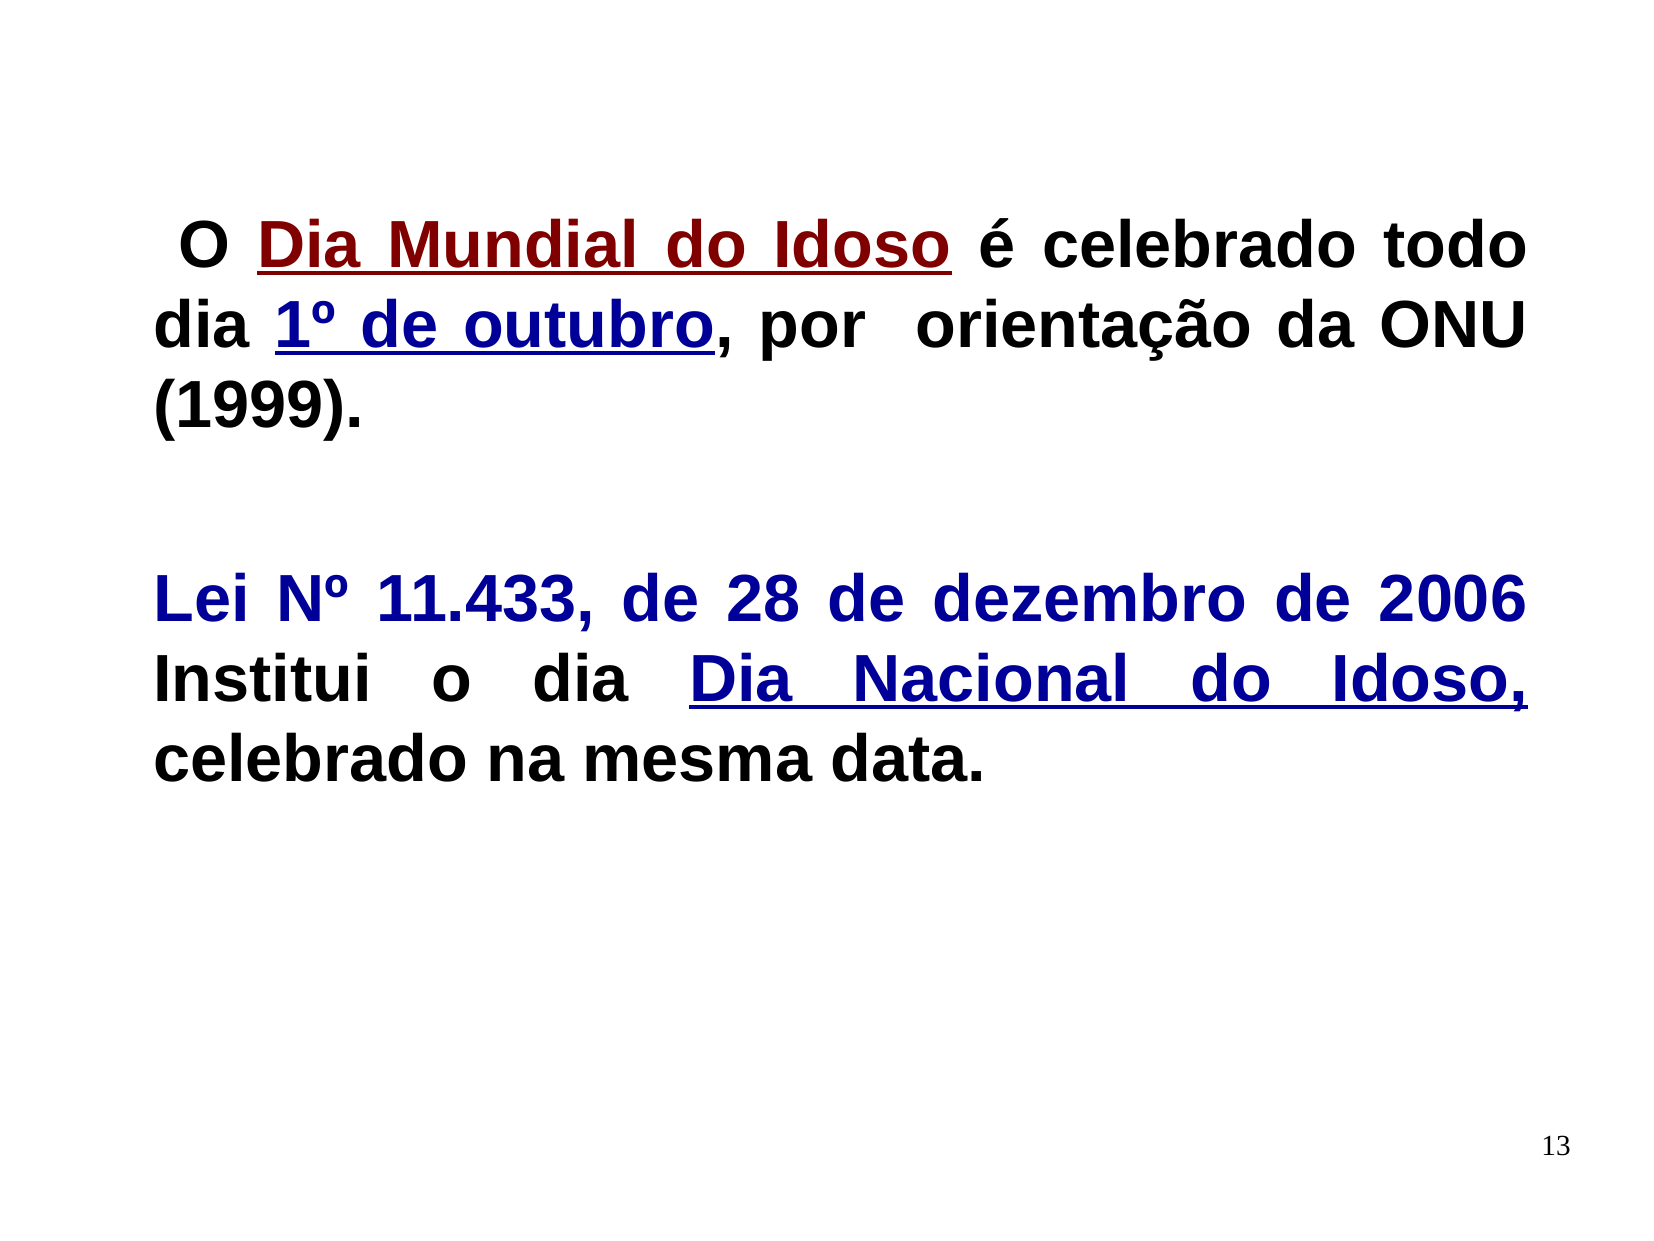

#
 O Dia Mundial do Idoso é celebrado todo dia 1º de outubro, por orientação da ONU (1999).
	Lei Nº 11.433, de 28 de dezembro de 2006 Institui o dia Dia Nacional do Idoso, celebrado na mesma data.
13